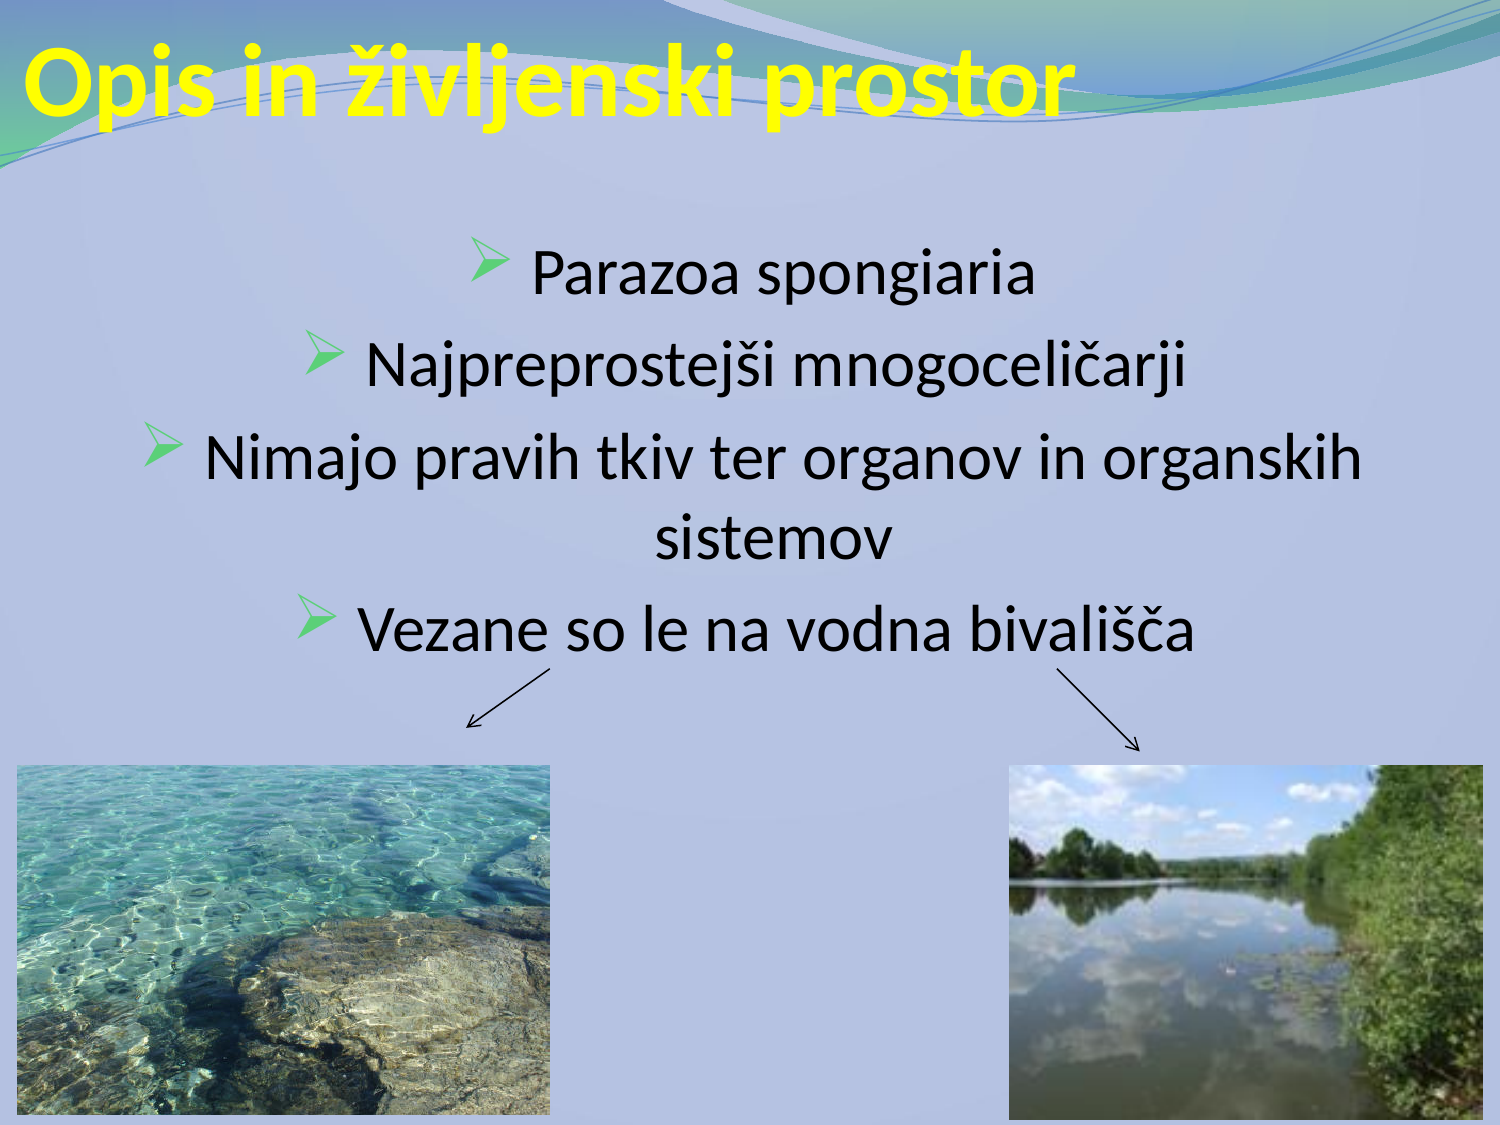

# Opis in življenski prostor
 Parazoa spongiaria
 Najpreprostejši mnogoceličarji
 Nimajo pravih tkiv ter organov in organskih sistemov
 Vezane so le na vodna bivališča